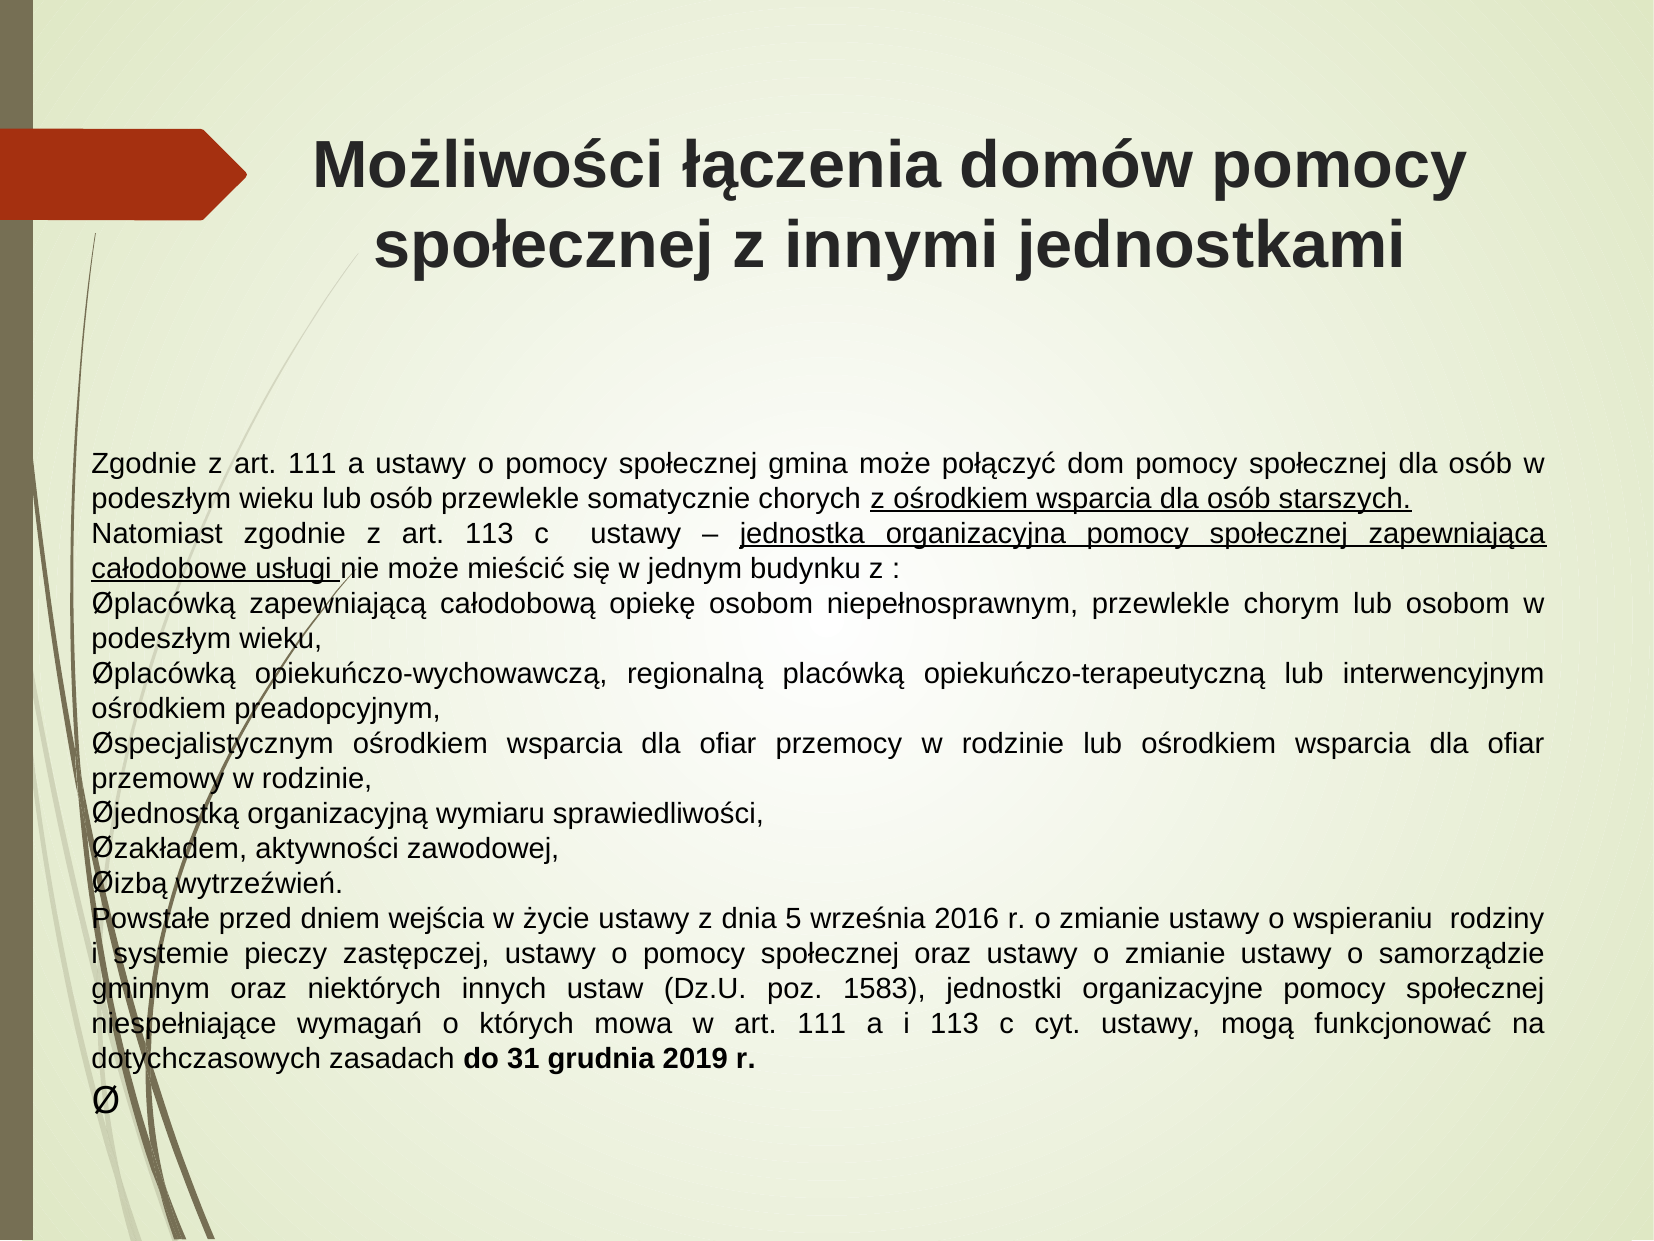

# Możliwości łączenia domów pomocy społecznej z innymi jednostkami
Zgodnie z art. 111 a ustawy o pomocy społecznej gmina może połączyć dom pomocy społecznej dla osób w podeszłym wieku lub osób przewlekle somatycznie chorych z ośrodkiem wsparcia dla osób starszych.
Natomiast zgodnie z art. 113 c ustawy – jednostka organizacyjna pomocy społecznej zapewniająca całodobowe usługi nie może mieścić się w jednym budynku z :
placówką zapewniającą całodobową opiekę osobom niepełnosprawnym, przewlekle chorym lub osobom w podeszłym wieku,
placówką opiekuńczo-wychowawczą, regionalną placówką opiekuńczo-terapeutyczną lub interwencyjnym ośrodkiem preadopcyjnym,
specjalistycznym ośrodkiem wsparcia dla ofiar przemocy w rodzinie lub ośrodkiem wsparcia dla ofiar przemowy w rodzinie,
jednostką organizacyjną wymiaru sprawiedliwości,
zakładem, aktywności zawodowej,
izbą wytrzeźwień.
Powstałe przed dniem wejścia w życie ustawy z dnia 5 września 2016 r. o zmianie ustawy o wspieraniu rodziny i systemie pieczy zastępczej, ustawy o pomocy społecznej oraz ustawy o zmianie ustawy o samorządzie gminnym oraz niektórych innych ustaw (Dz.U. poz. 1583), jednostki organizacyjne pomocy społecznej niespełniające wymagań o których mowa w art. 111 a i 113 c cyt. ustawy, mogą funkcjonować na dotychczasowych zasadach do 31 grudnia 2019 r.